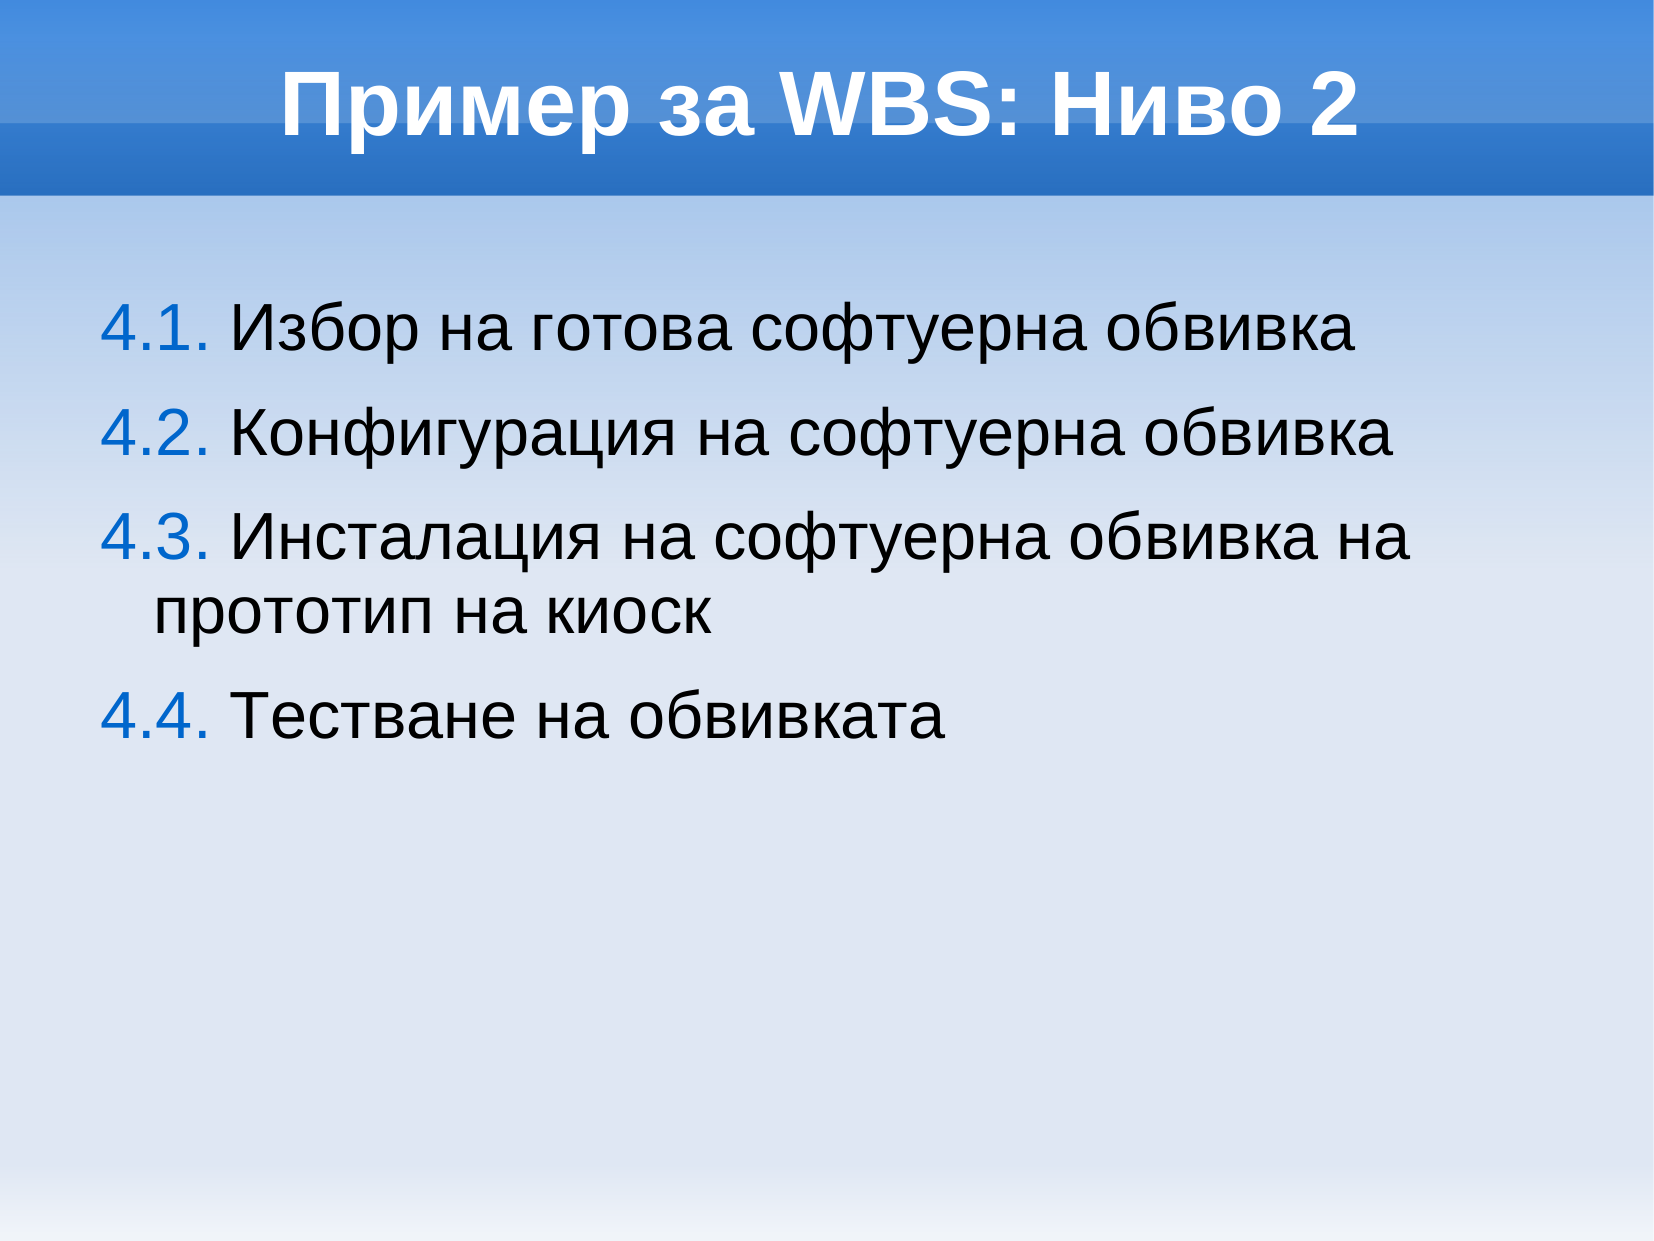

# Пример за WBS: Ниво 2
 Избор на готова софтуерна обвивка
 Конфигурация на софтуерна обвивка
 Инсталация на софтуерна обвивка на прототип на киоск
 Тестване на обвивката